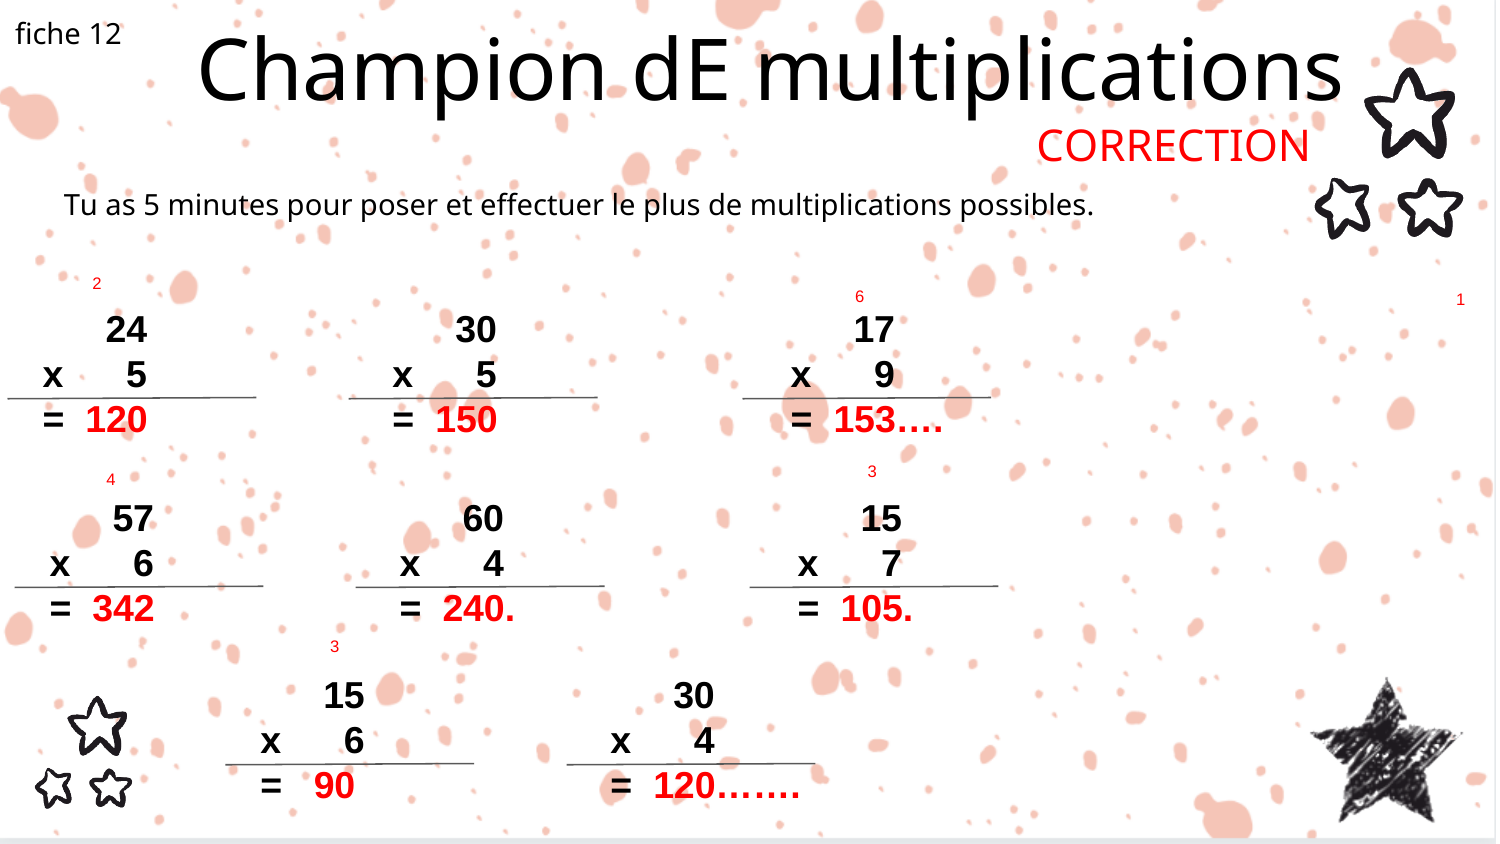

fiche 12
Champion dE multiplications
CORRECTION
Tu as 5 minutes pour poser et effectuer le plus de multiplications possibles.
2
6
1
 24
x 5
= 120
 30
x 5
= 150
 17
x 9
= 153….
3
4
 57
x 6
= 342
 60
x 4
= 240.
 15
x 7
= 105.
3
 15
x 6
= 90
 30
x 4
= 120…….